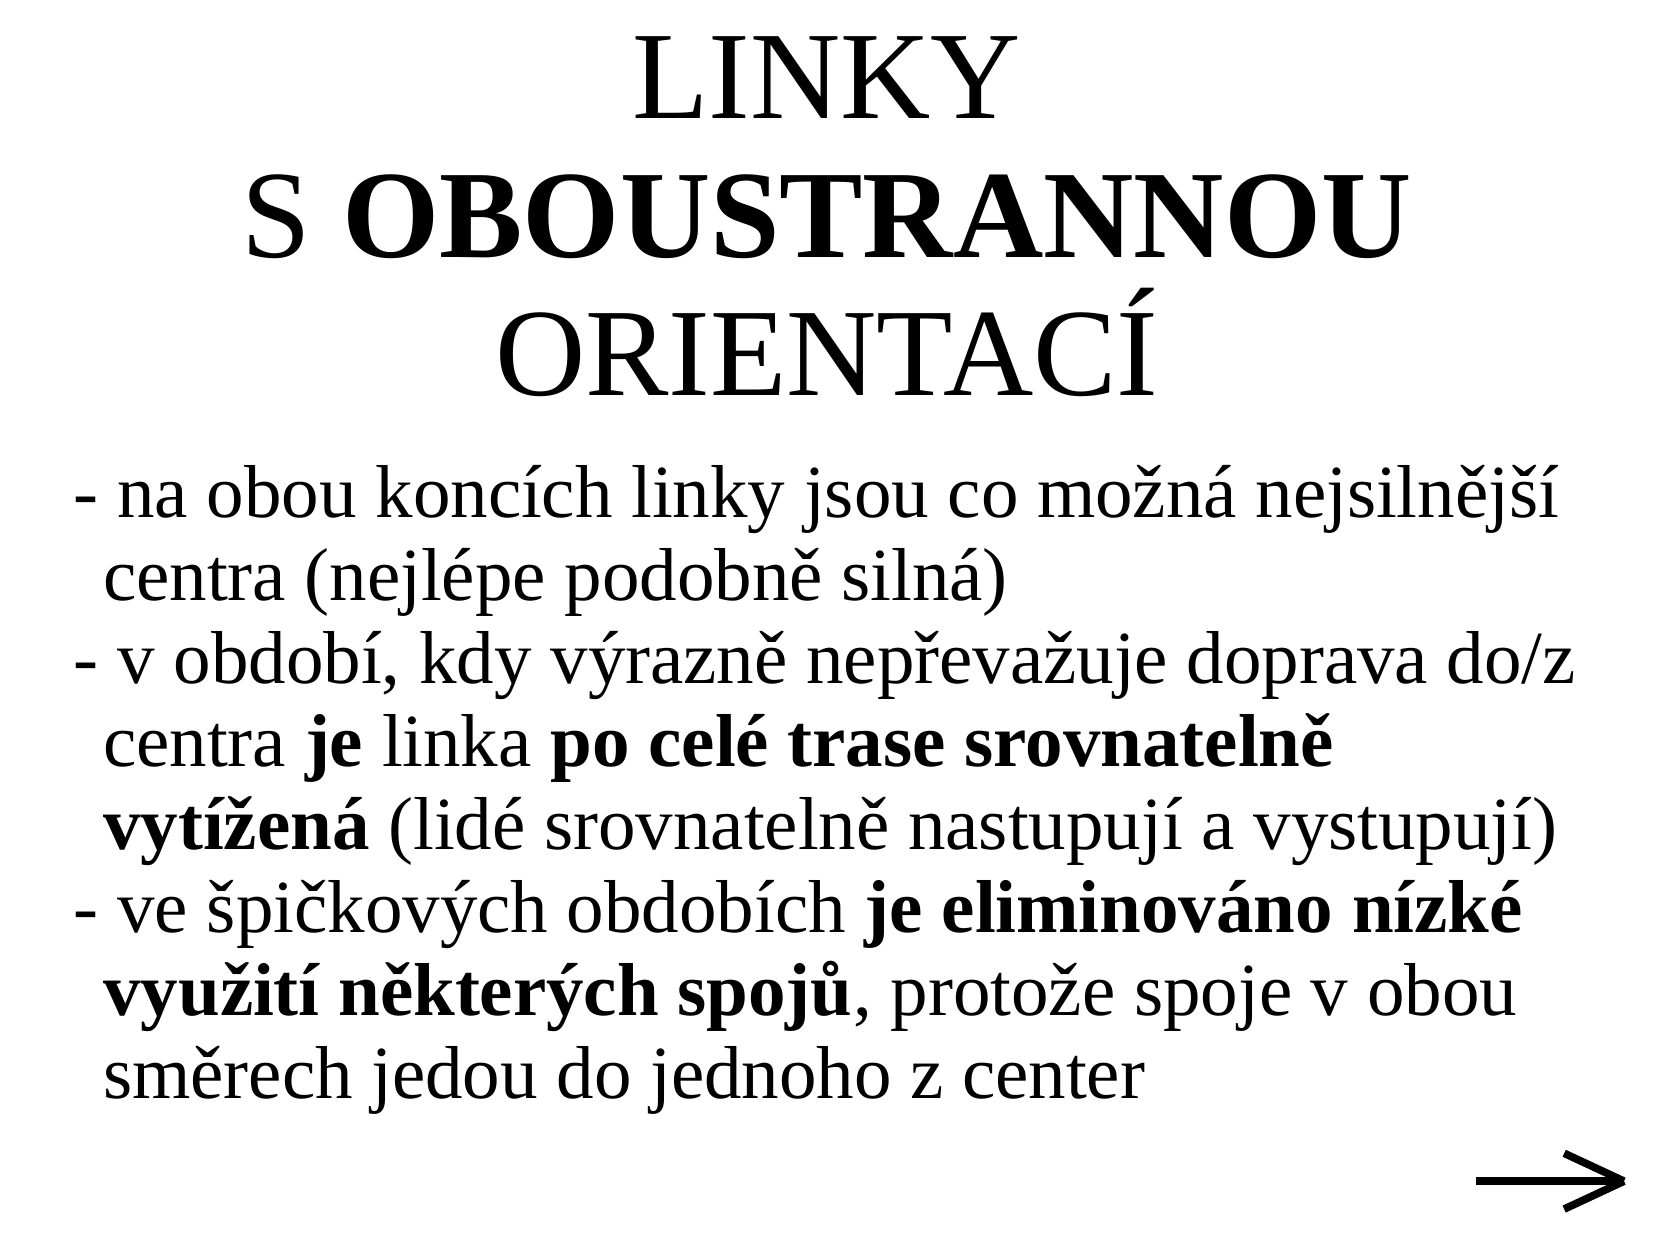

LINKY
S OBOUSTRANNOU
ORIENTACÍ
- na obou koncích linky jsou co možná nejsilnější centra (nejlépe podobně silná)
- v období, kdy výrazně nepřevažuje doprava do/z centra je linka po celé trase srovnatelně vytížená (lidé srovnatelně nastupují a vystupují)
- ve špičkových obdobích je eliminováno nízké využití některých spojů, protože spoje v obou směrech jedou do jednoho z center